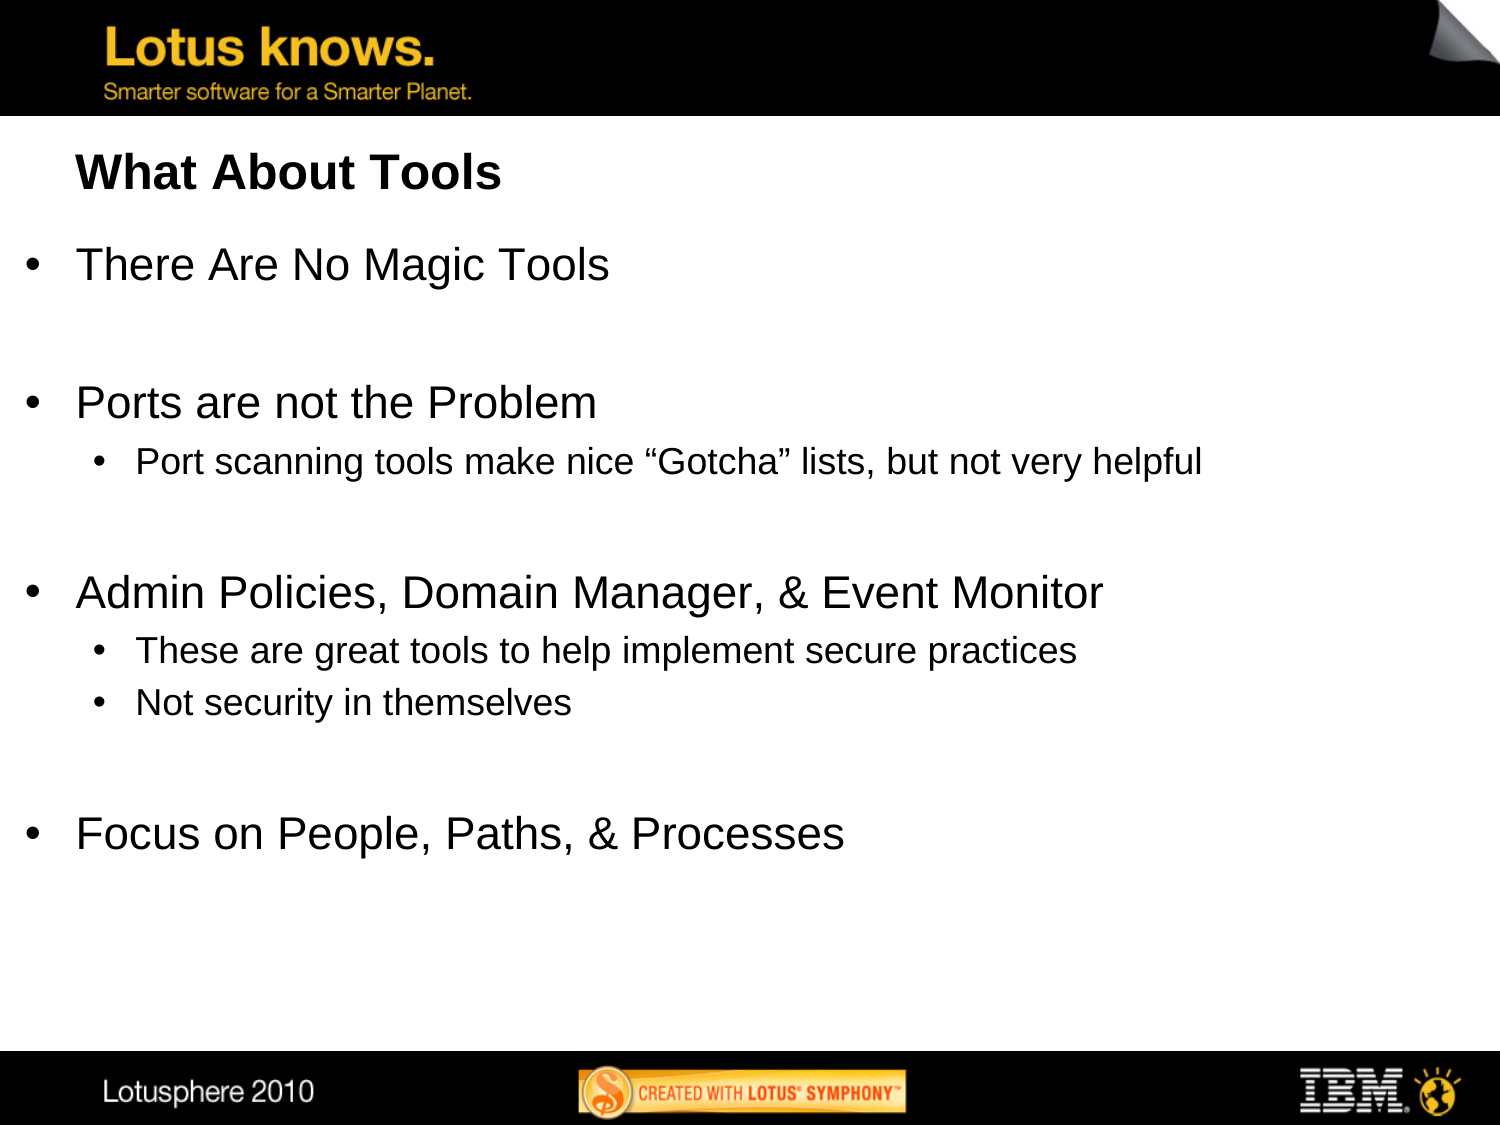

# What About Tools
There Are No Magic Tools
Ports are not the Problem
Port scanning tools make nice “Gotcha” lists, but not very helpful
Admin Policies, Domain Manager, & Event Monitor
These are great tools to help implement secure practices
Not security in themselves
Focus on People, Paths, & Processes